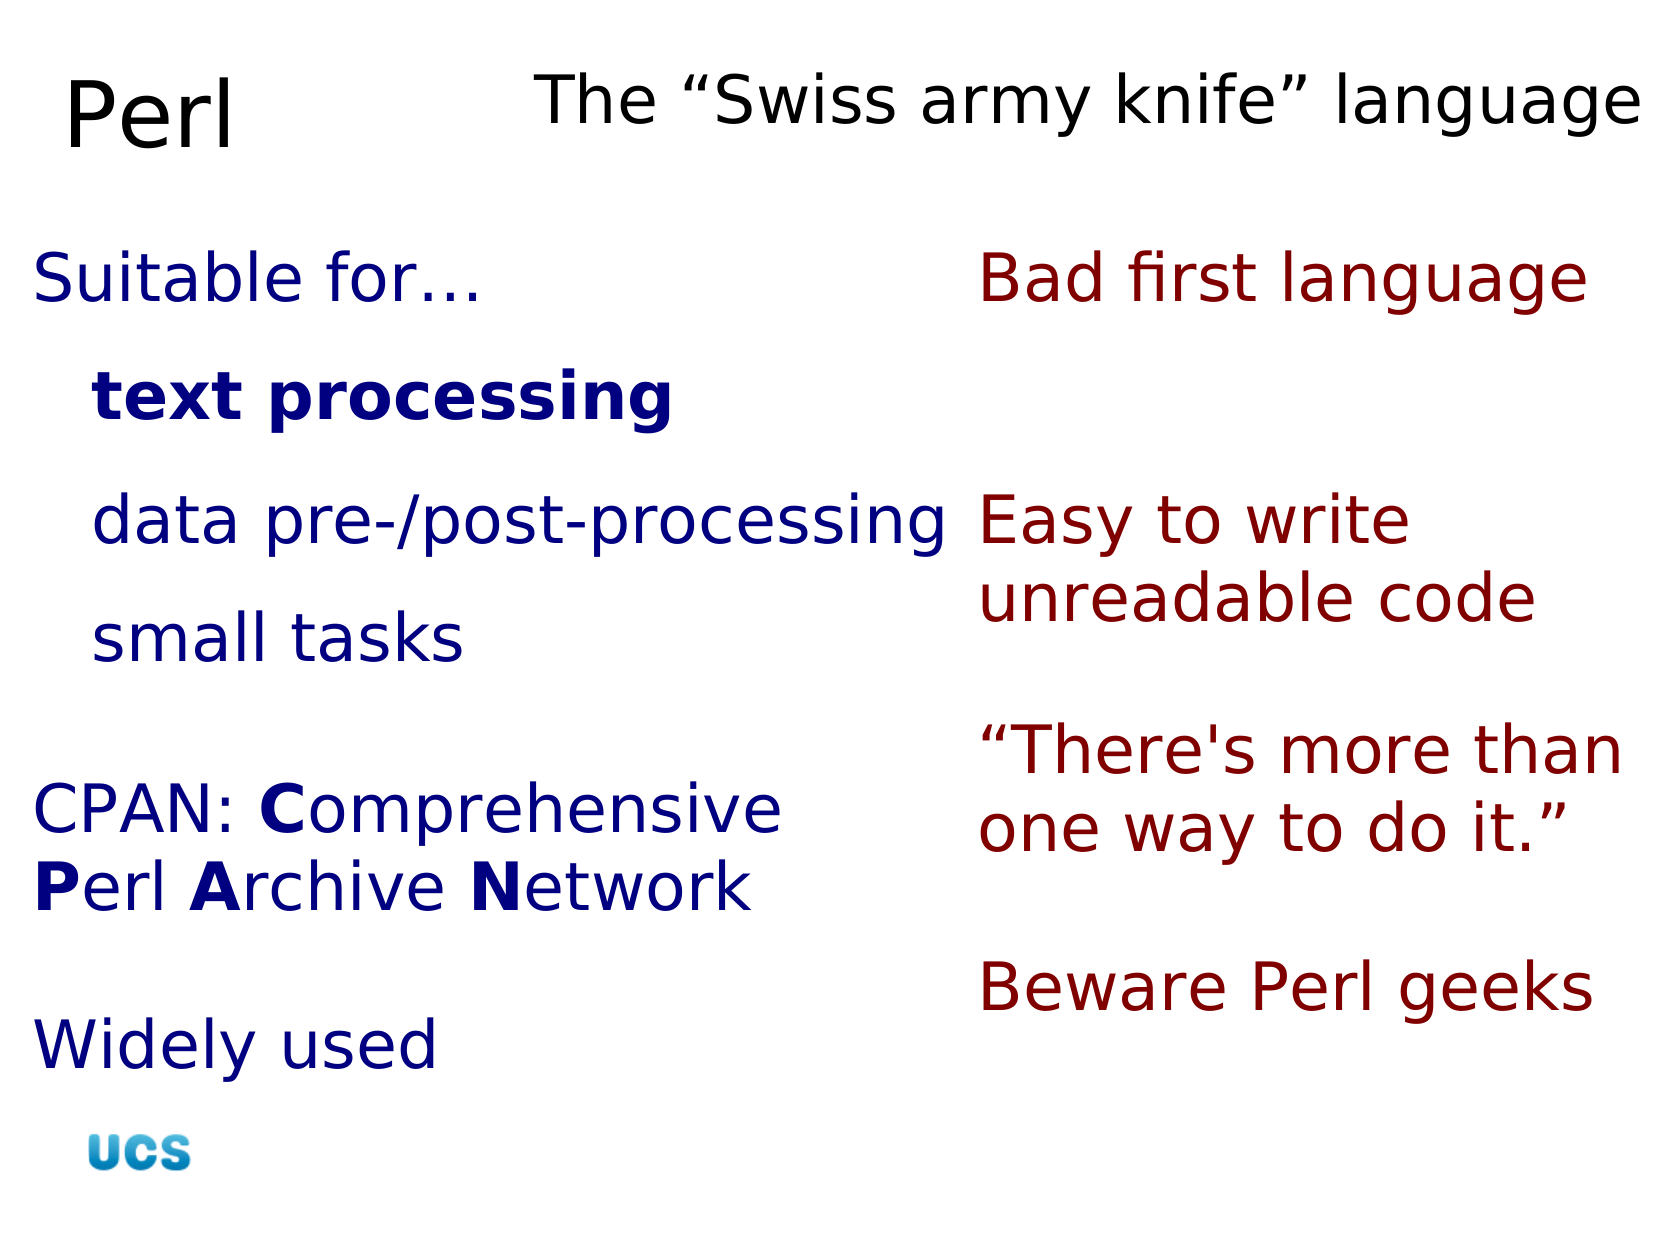

Perl
The “Swiss army knife” language
Suitable for…
Bad first language
text processing
data pre-/post-processing
Easy to write
unreadable code
small tasks
“There's more than
one way to do it.”
CPAN: Comprehensive
Perl Archive Network
Beware Perl geeks
Widely used